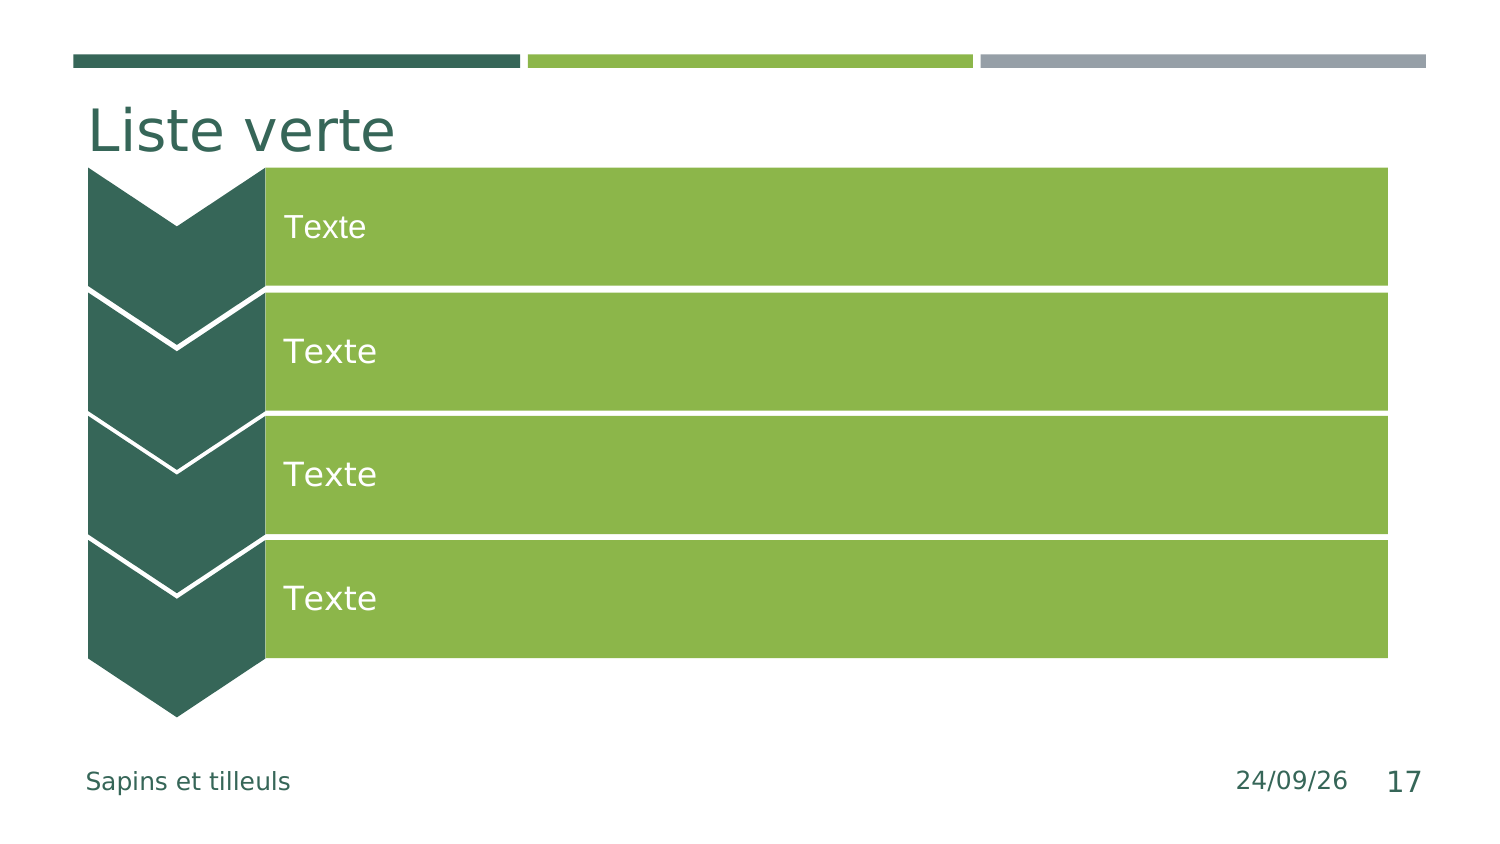

# Liste verte
Texte
Texte
Texte
Texte
Sapins et tilleuls
17